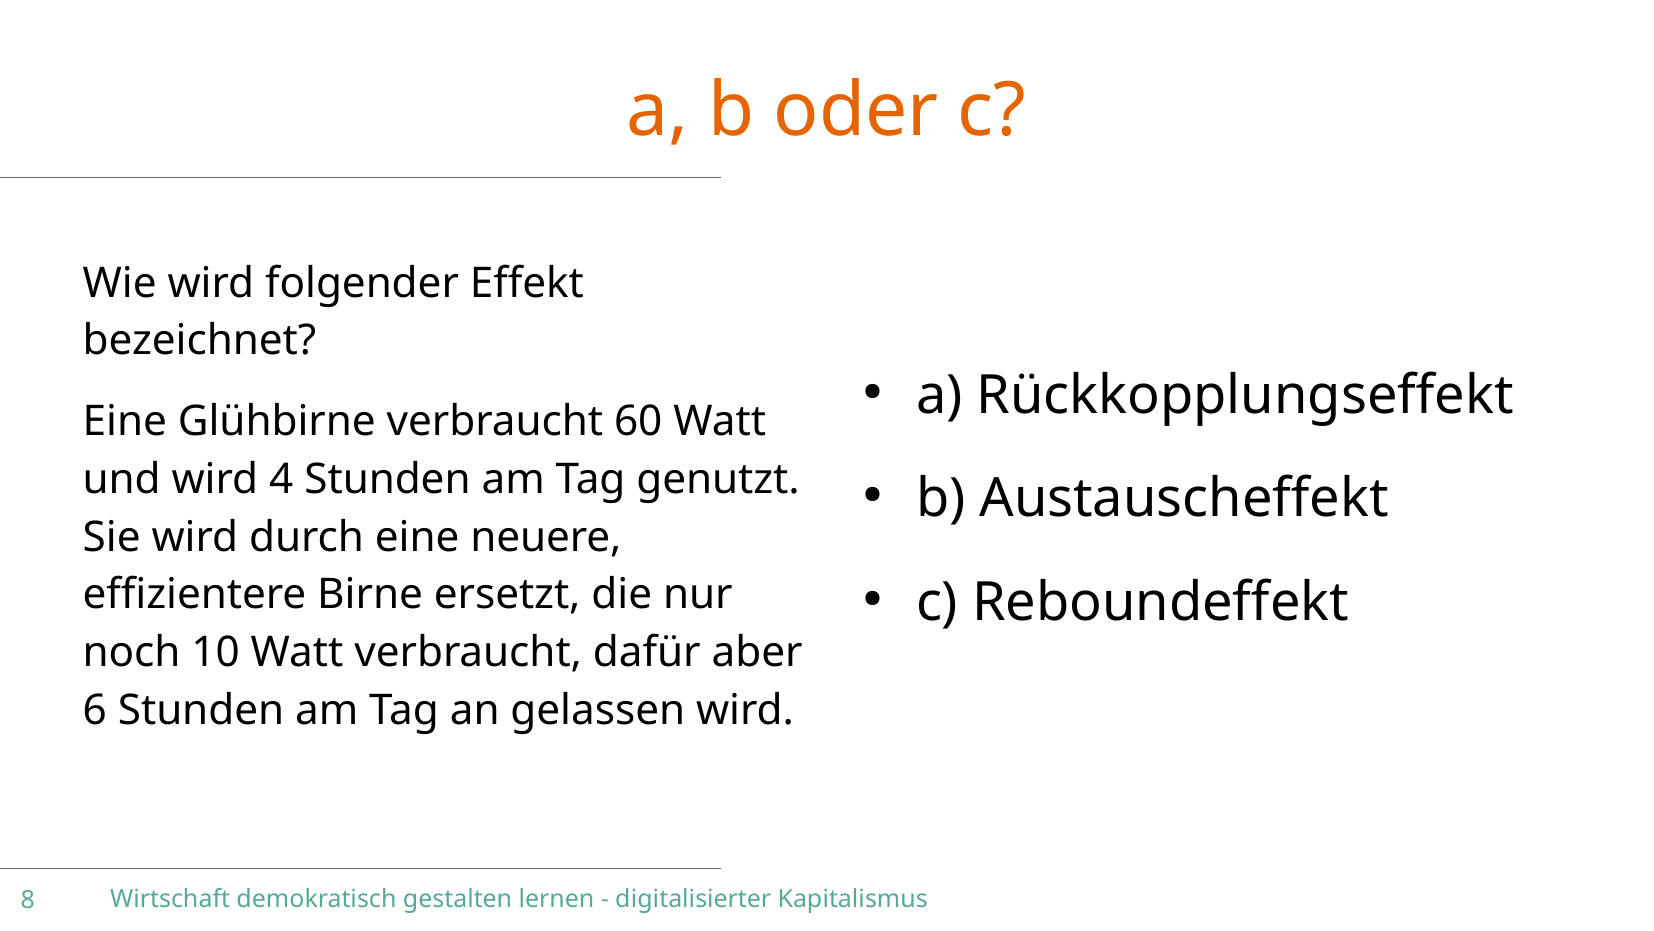

a, b oder c?
# Wie wird folgender Effekt bezeichnet?
Eine Glühbirne verbraucht 60 Watt und wird 4 Stunden am Tag genutzt. Sie wird durch eine neuere, effizientere Birne ersetzt, die nur noch 10 Watt verbraucht, dafür aber 6 Stunden am Tag an gelassen wird.
a) Rückkopplungseffekt
b) Austauscheffekt
c) Reboundeffekt